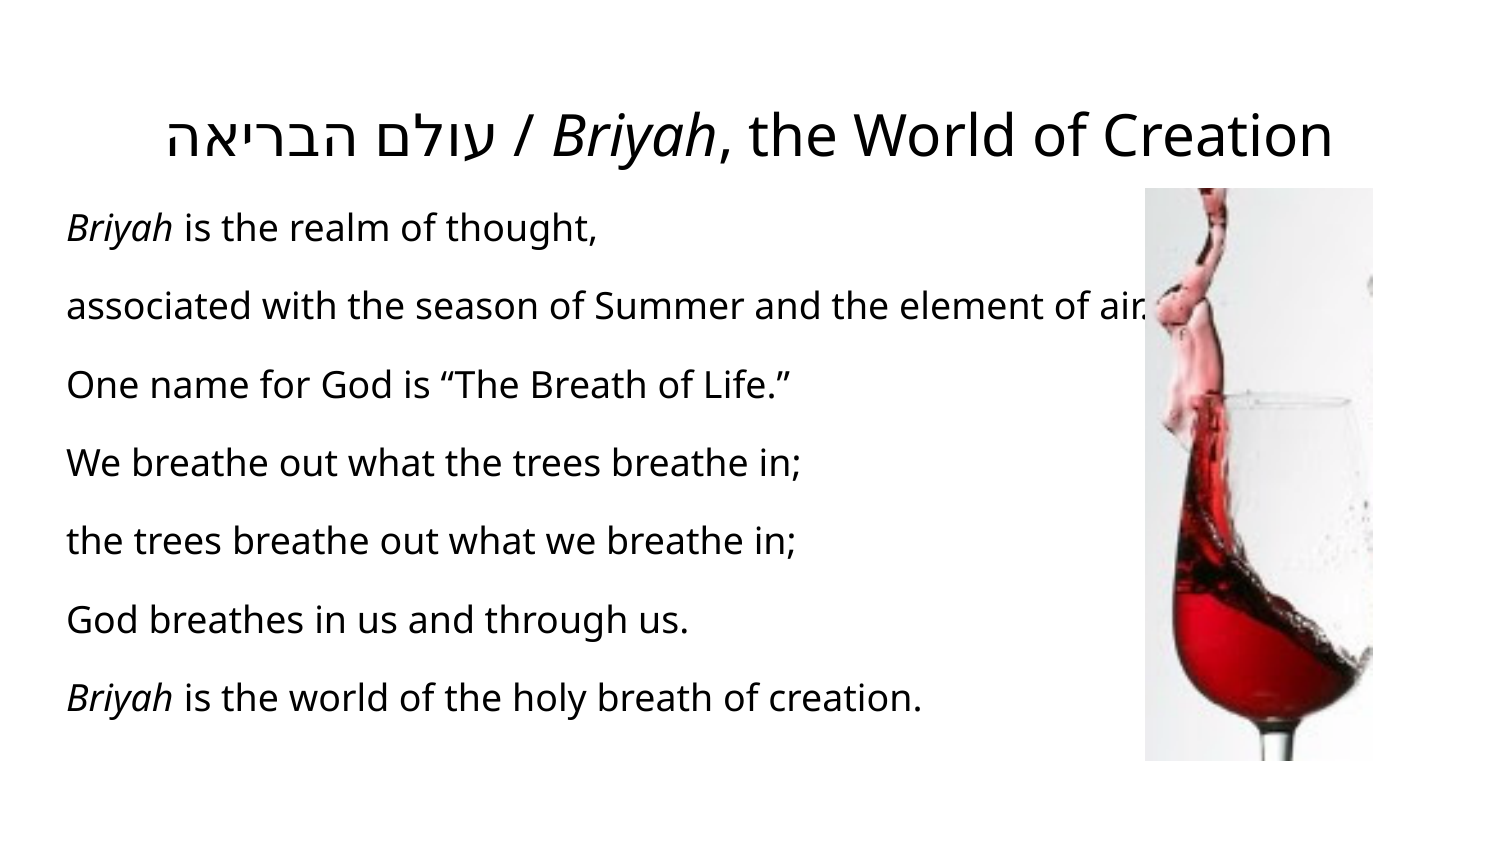

# עולם הבריאה / Briyah, the World of Creation
Briyah is the realm of thought,
associated with the season of Summer and the element of air.
One name for God is “The Breath of Life.”
We breathe out what the trees breathe in;
the trees breathe out what we breathe in;
God breathes in us and through us.
Briyah is the world of the holy breath of creation.